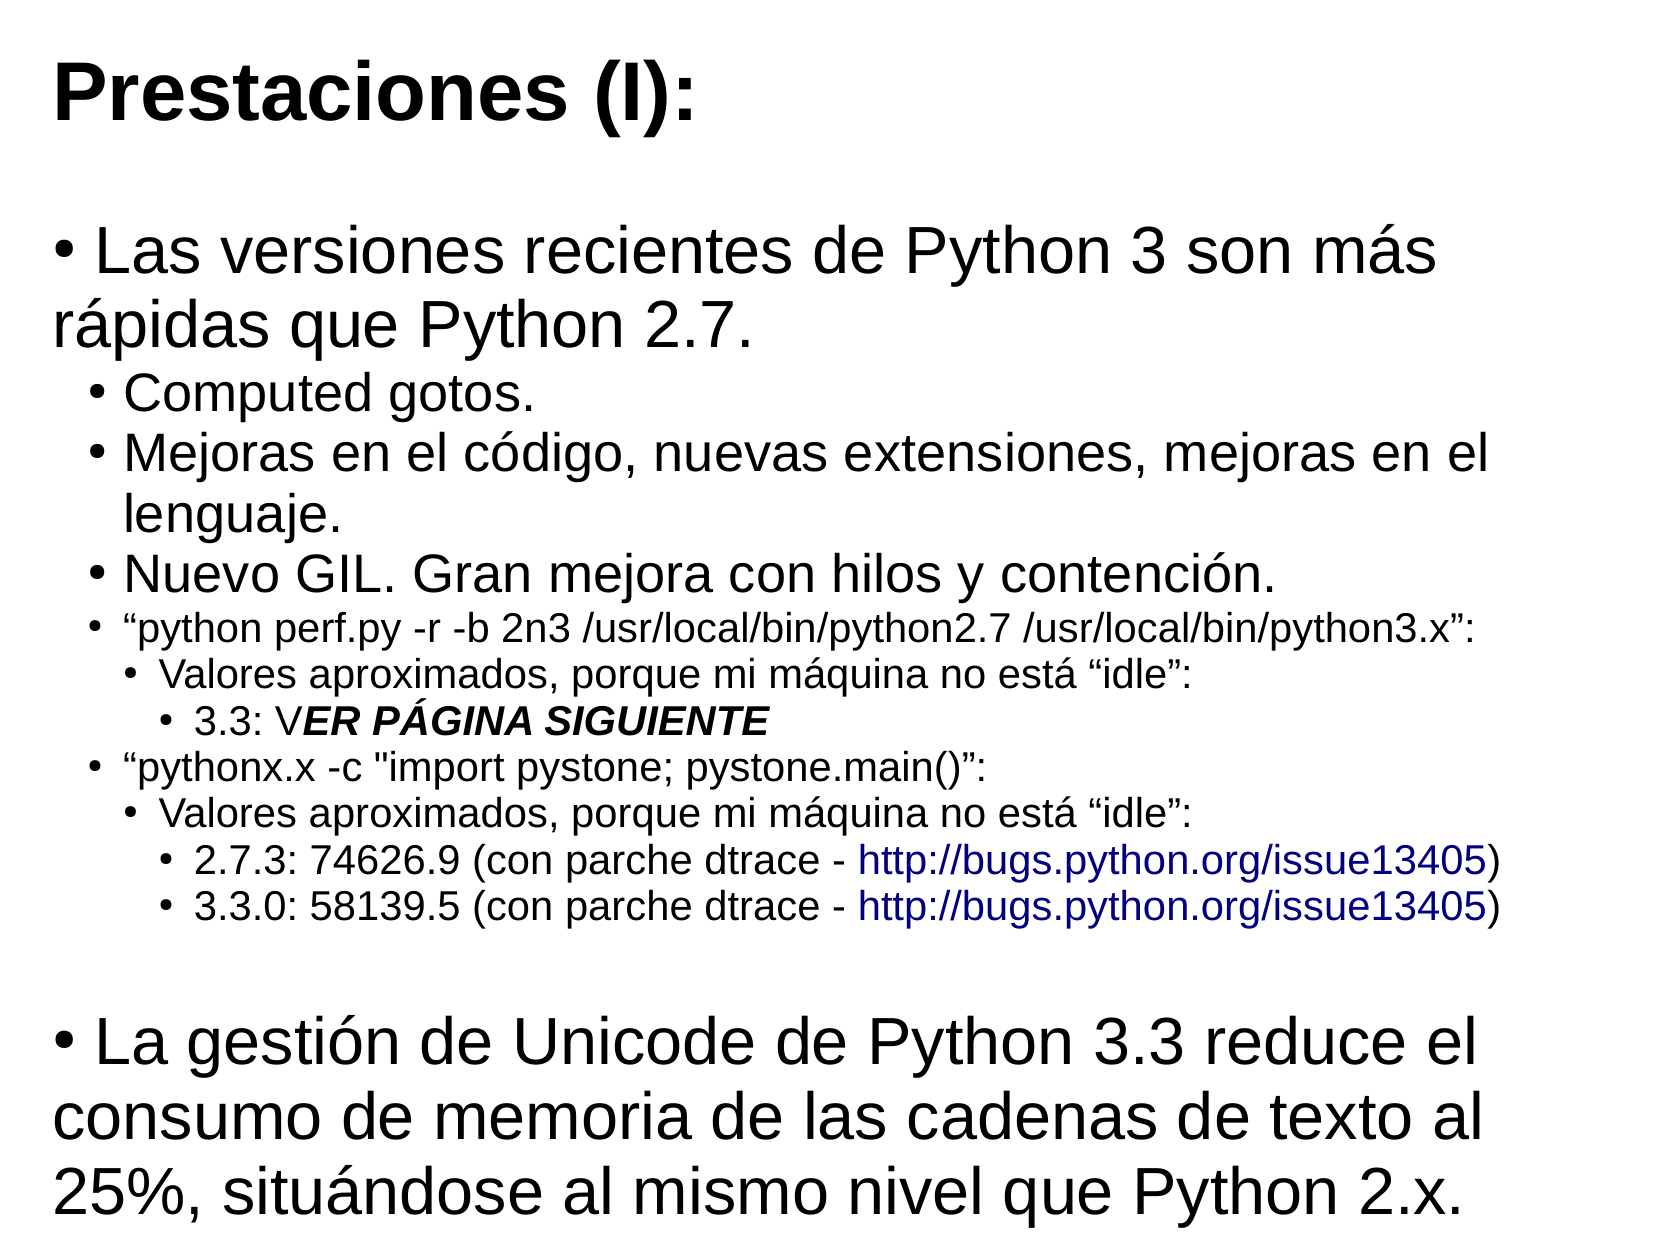

Prestaciones (I):
 Las versiones recientes de Python 3 son más rápidas que Python 2.7.
Computed gotos.
Mejoras en el código, nuevas extensiones, mejoras en el lenguaje.
Nuevo GIL. Gran mejora con hilos y contención.
“python perf.py -r -b 2n3 /usr/local/bin/python2.7 /usr/local/bin/python3.x”:
Valores aproximados, porque mi máquina no está “idle”:
3.3: VER PÁGINA SIGUIENTE
“pythonx.x -c "import pystone; pystone.main()”:
Valores aproximados, porque mi máquina no está “idle”:
2.7.3: 74626.9 (con parche dtrace - http://bugs.python.org/issue13405)
3.3.0: 58139.5 (con parche dtrace - http://bugs.python.org/issue13405)
 La gestión de Unicode de Python 3.3 reduce el consumo de memoria de las cadenas de texto al 25%, situándose al mismo nivel que Python 2.x.